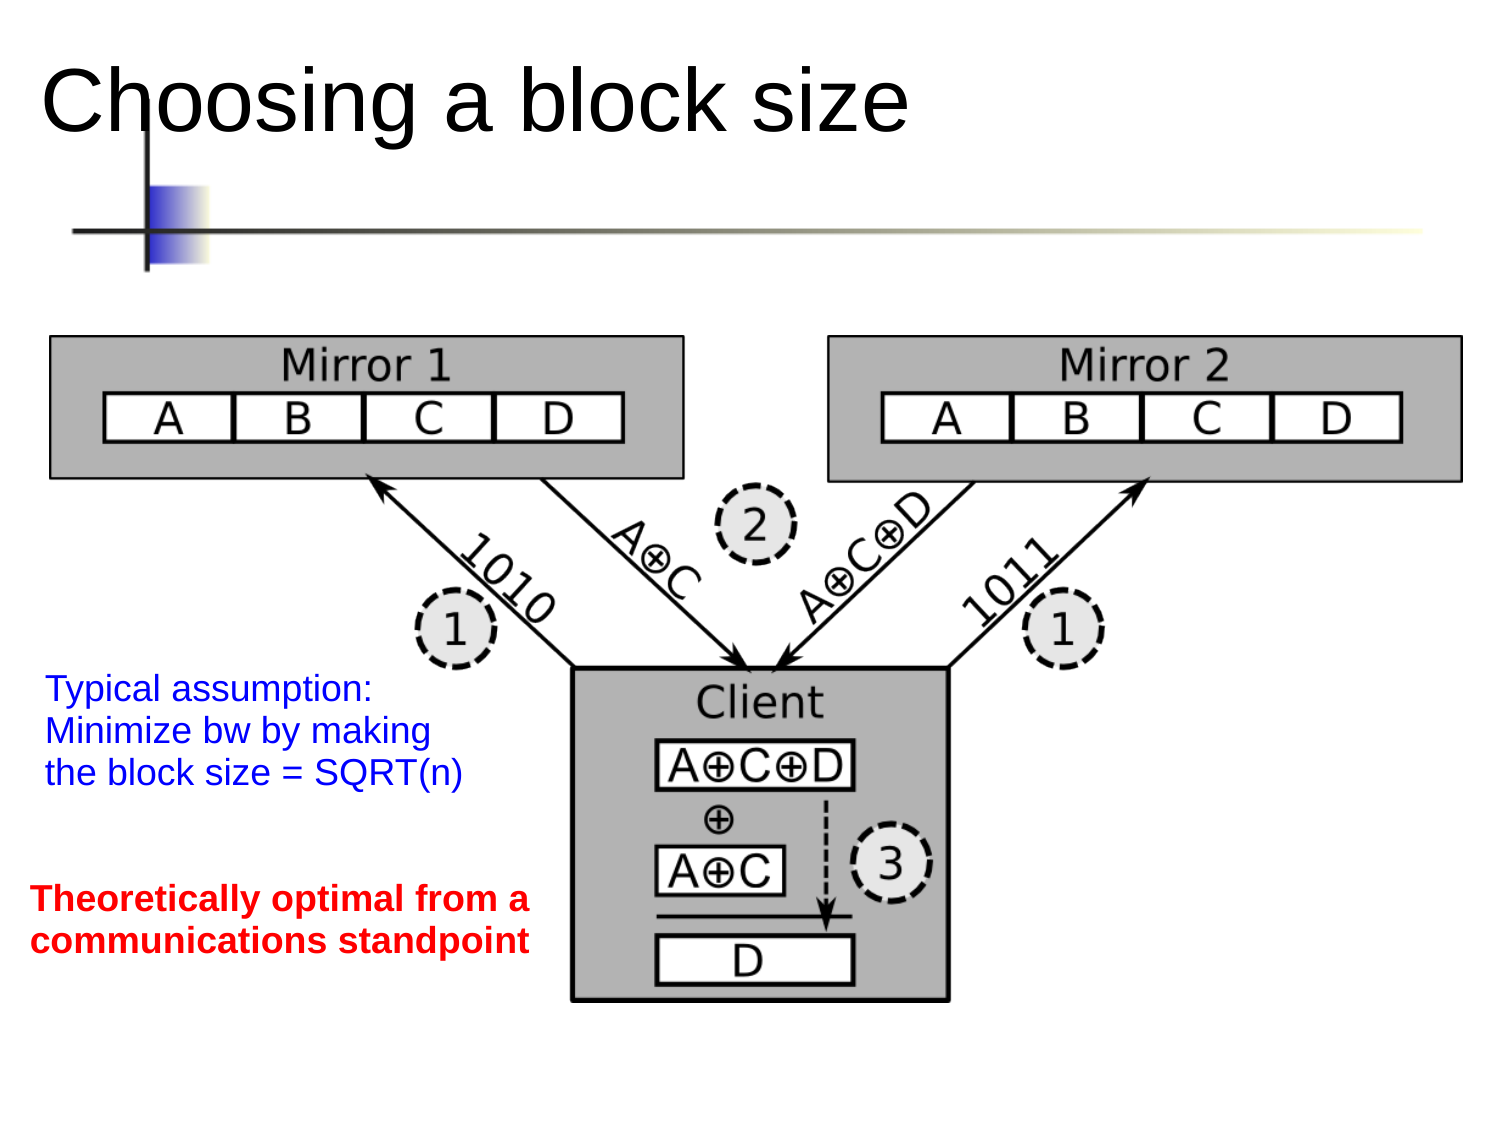

# Choosing a block size
Typical assumption: Minimize bw by making the block size = SQRT(n)
Theoretically optimal from a
communications standpoint